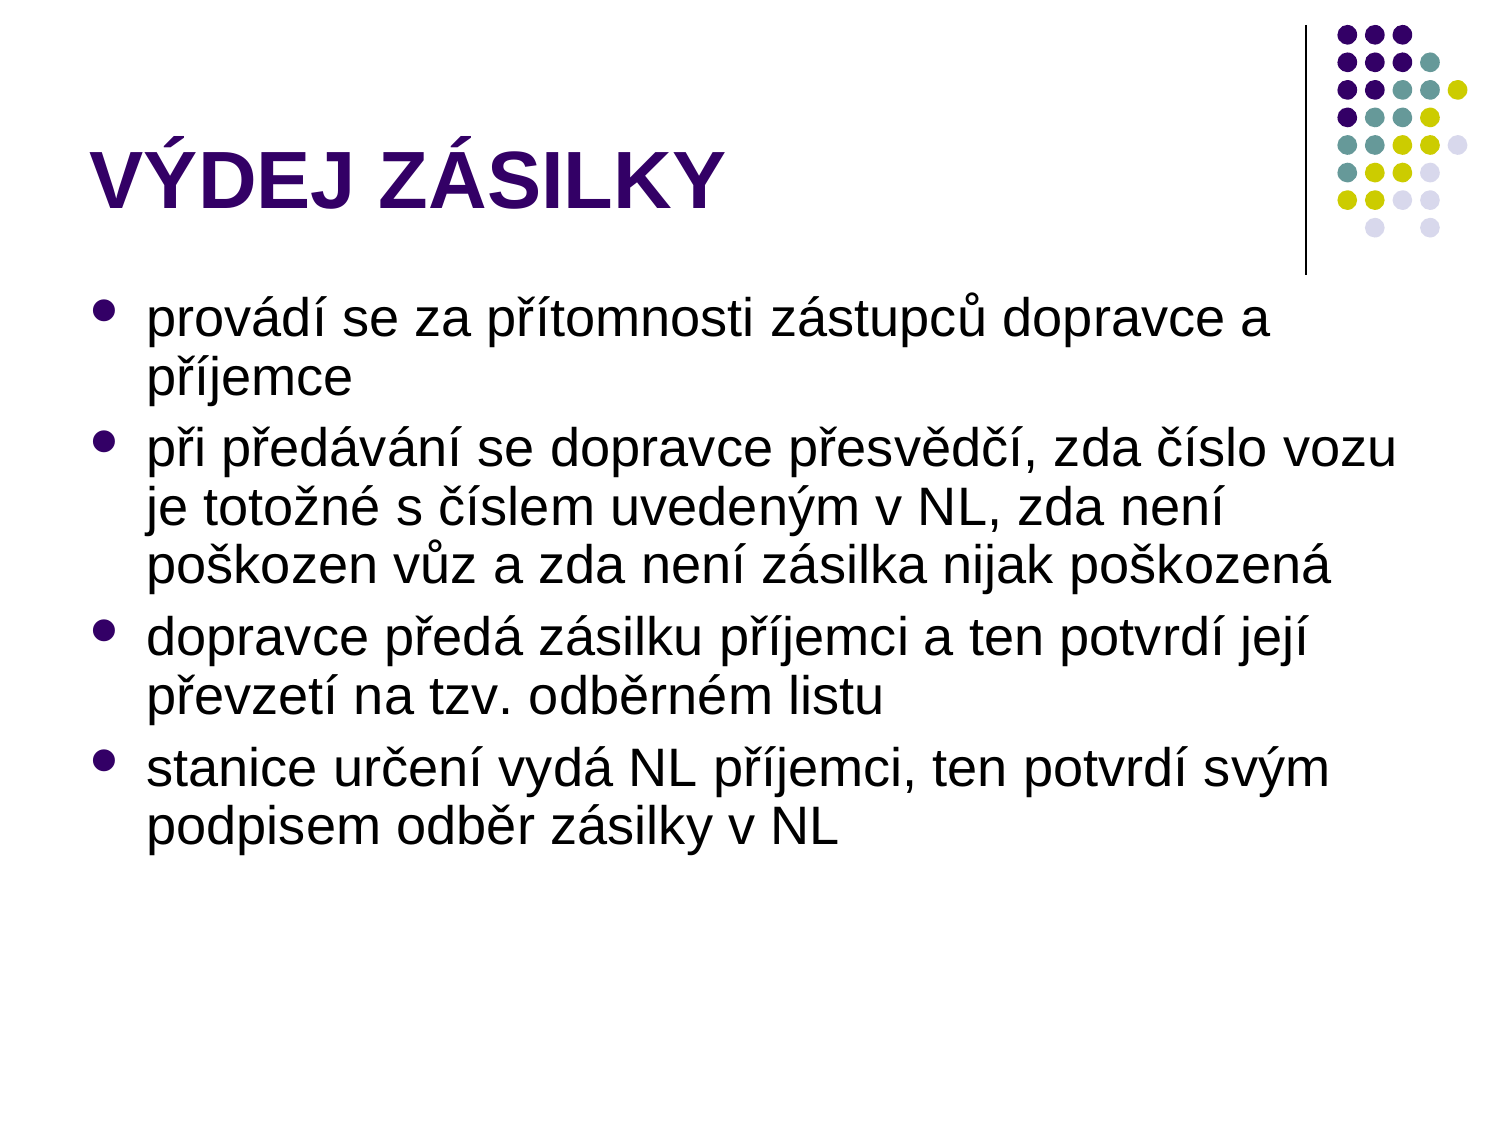

# VÝDEJ ZÁSILKY
provádí se za přítomnosti zástupců dopravce a příjemce
při předávání se dopravce přesvědčí, zda číslo vozu je totožné s číslem uvedeným v NL, zda není poškozen vůz a zda není zásilka nijak poškozená
dopravce předá zásilku příjemci a ten potvrdí její převzetí na tzv. odběrném listu
stanice určení vydá NL příjemci, ten potvrdí svým podpisem odběr zásilky v NL